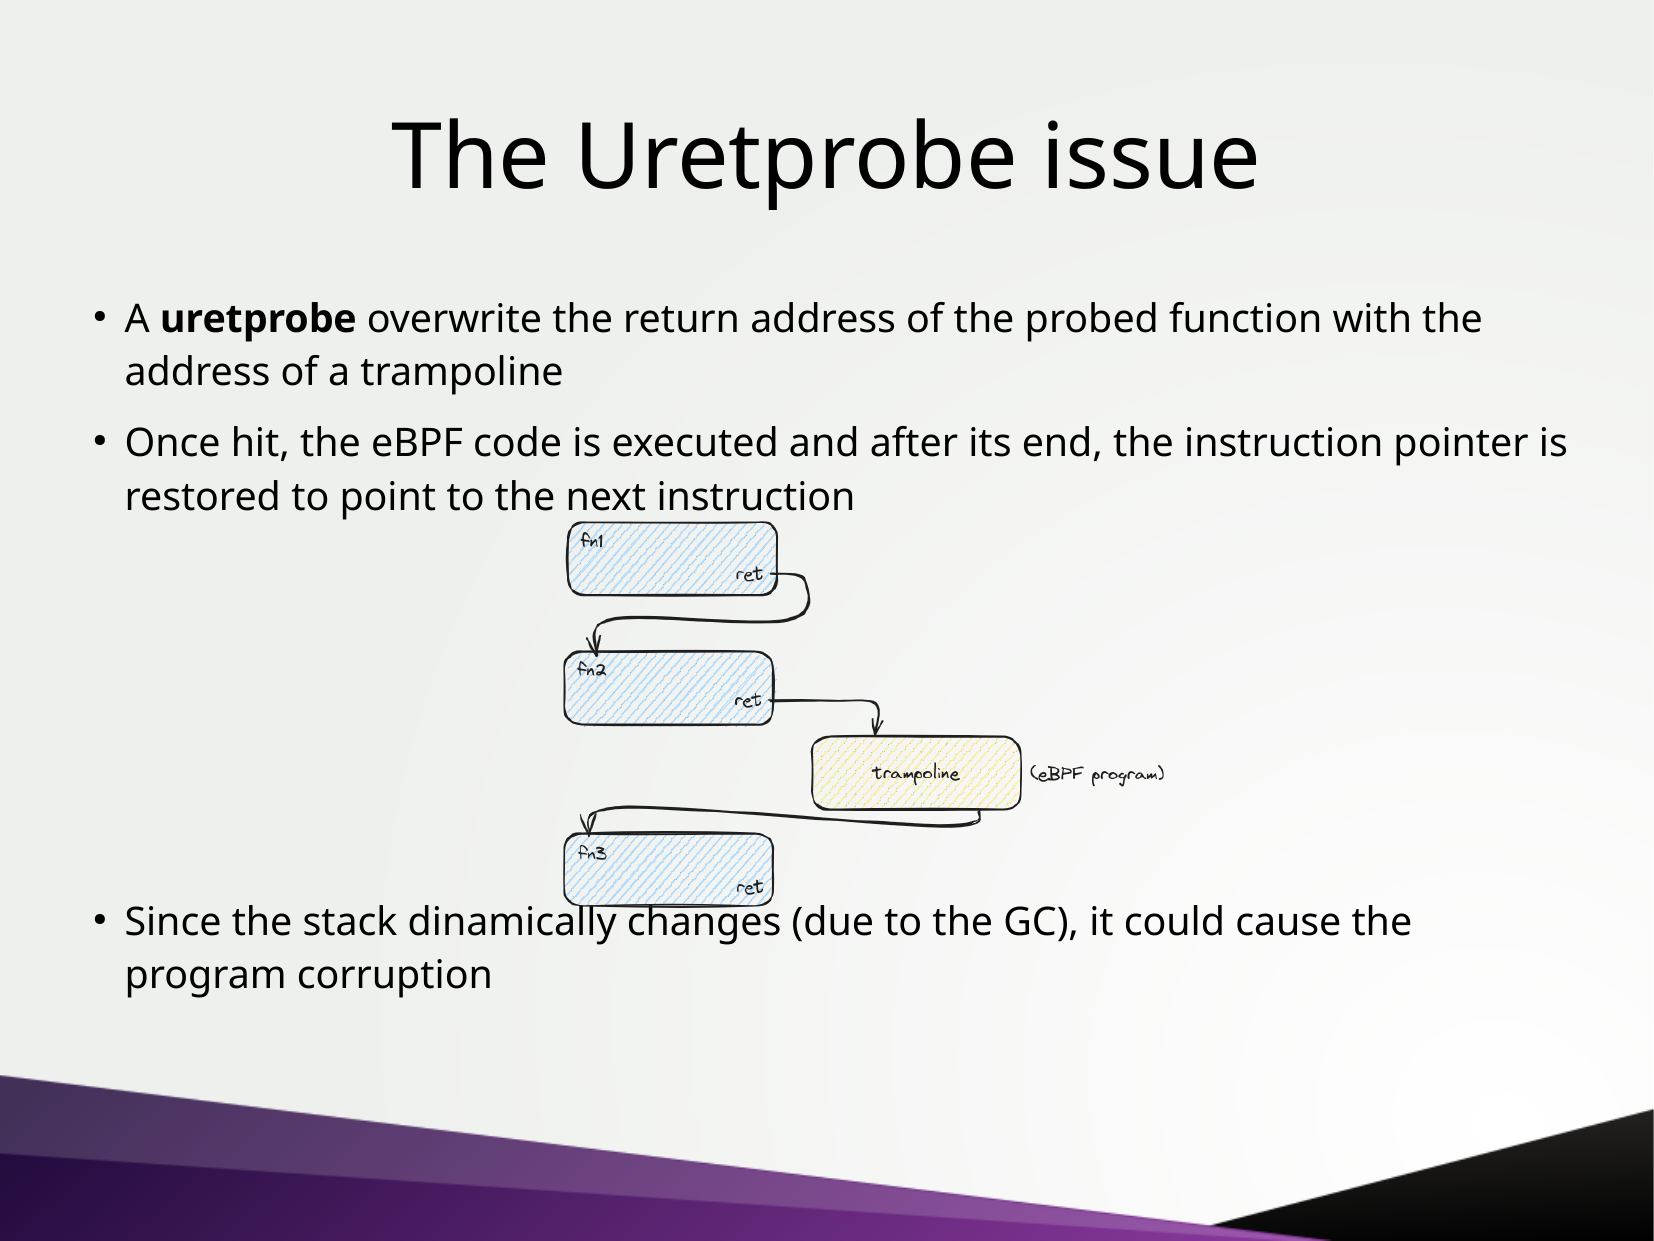

# The Uretprobe issue
A uretprobe overwrite the return address of the probed function with the address of a trampoline
Once hit, the eBPF code is executed and after its end, the instruction pointer is restored to point to the next instruction
Since the stack dinamically changes (due to the GC), it could cause the program corruption